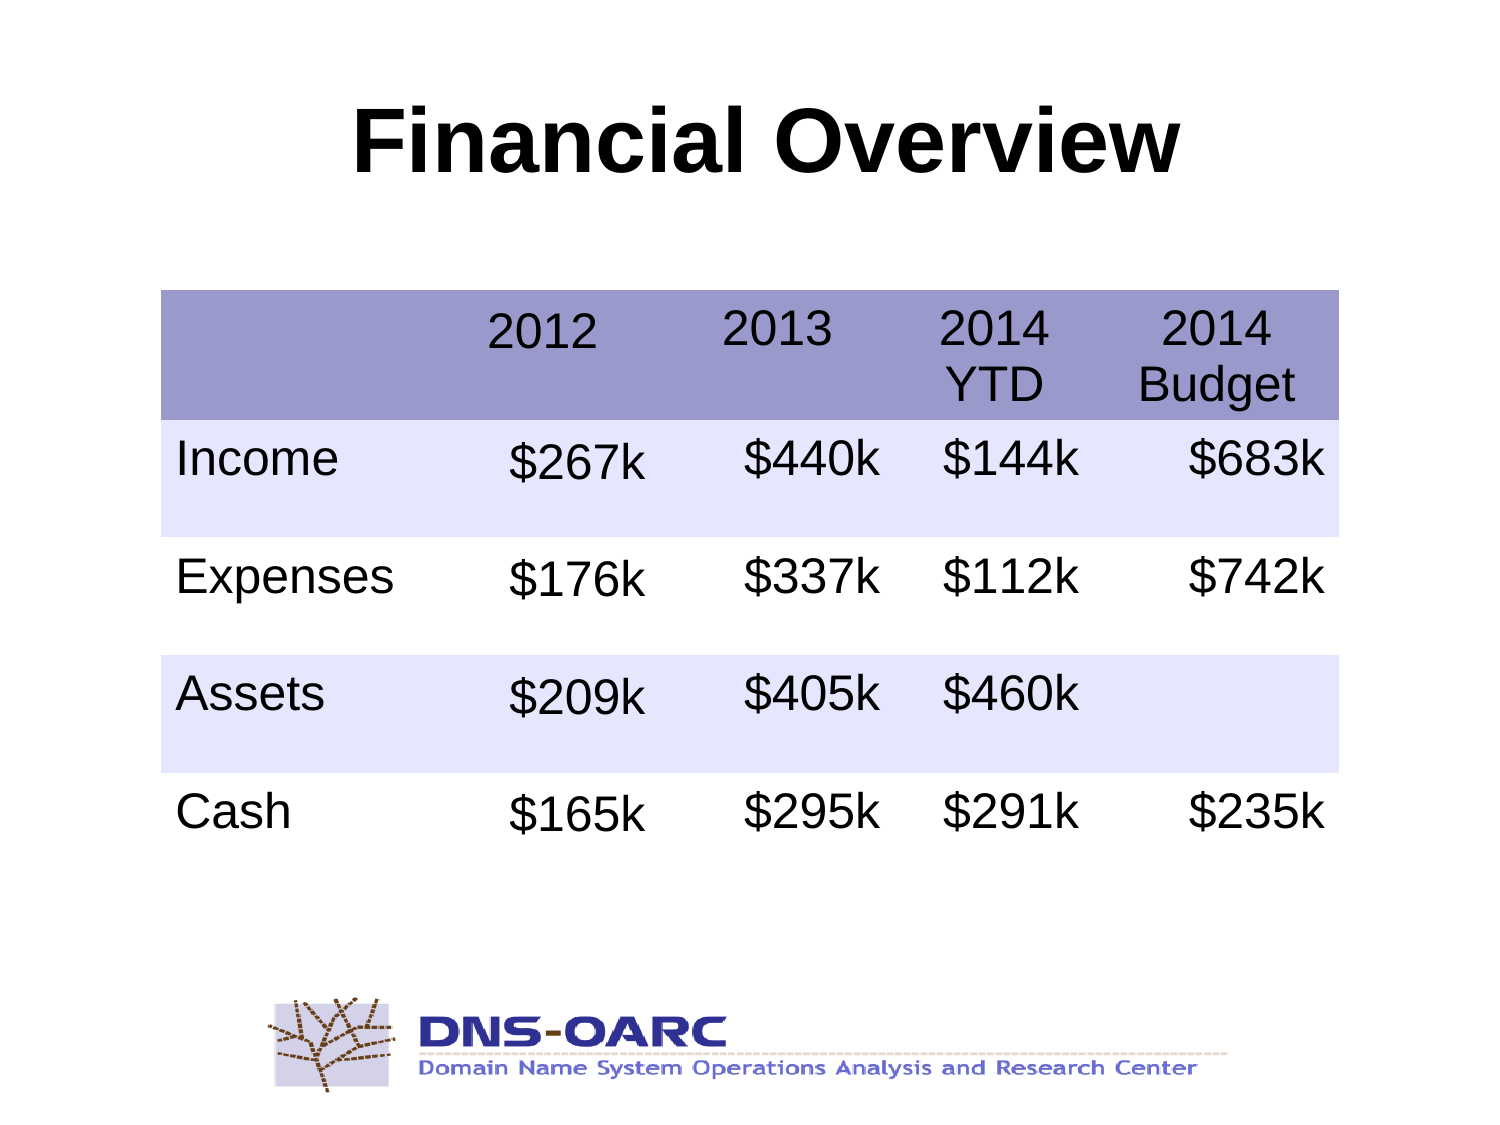

# Financial Overview
| | 2012 | 2013 | 2014 YTD | 2014 Budget |
| --- | --- | --- | --- | --- |
| Income | $267k | $440k | $144k | $683k |
| Expenses | $176k | $337k | $112k | $742k |
| Assets | $209k | $405k | $460k | |
| Cash | $165k | $295k | $291k | $235k |